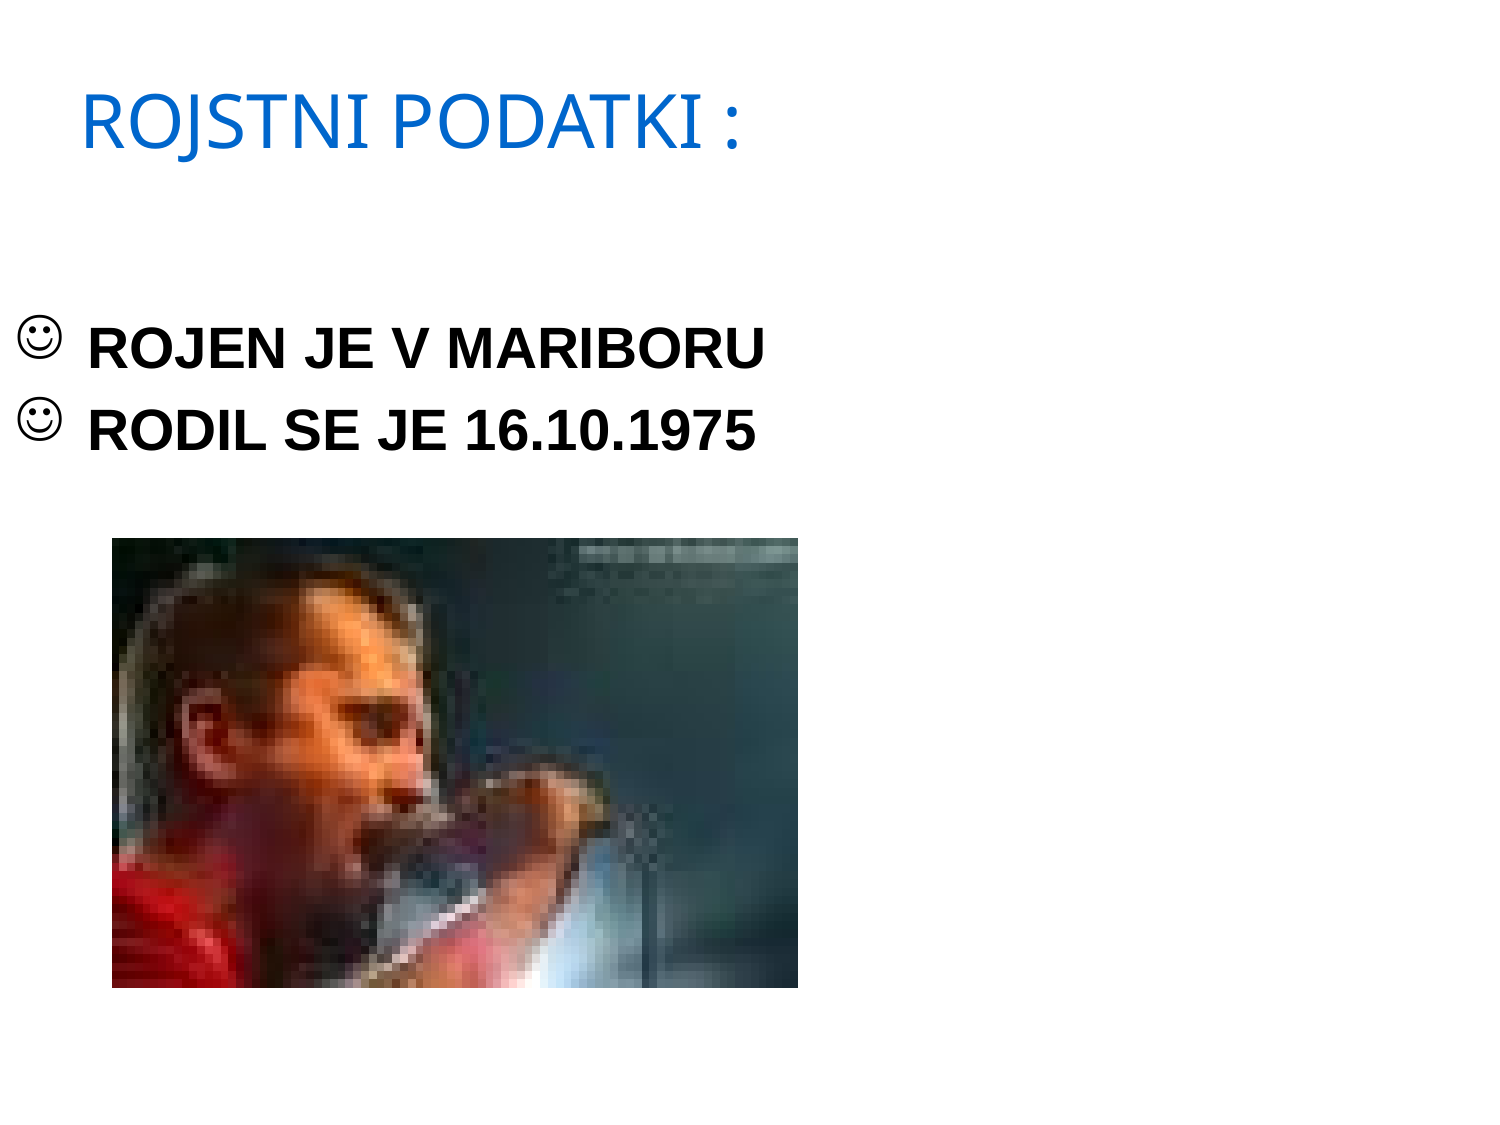

#
ROJSTNI PODATKI :
 ROJEN JE V MARIBORU
 RODIL SE JE 16.10.1975